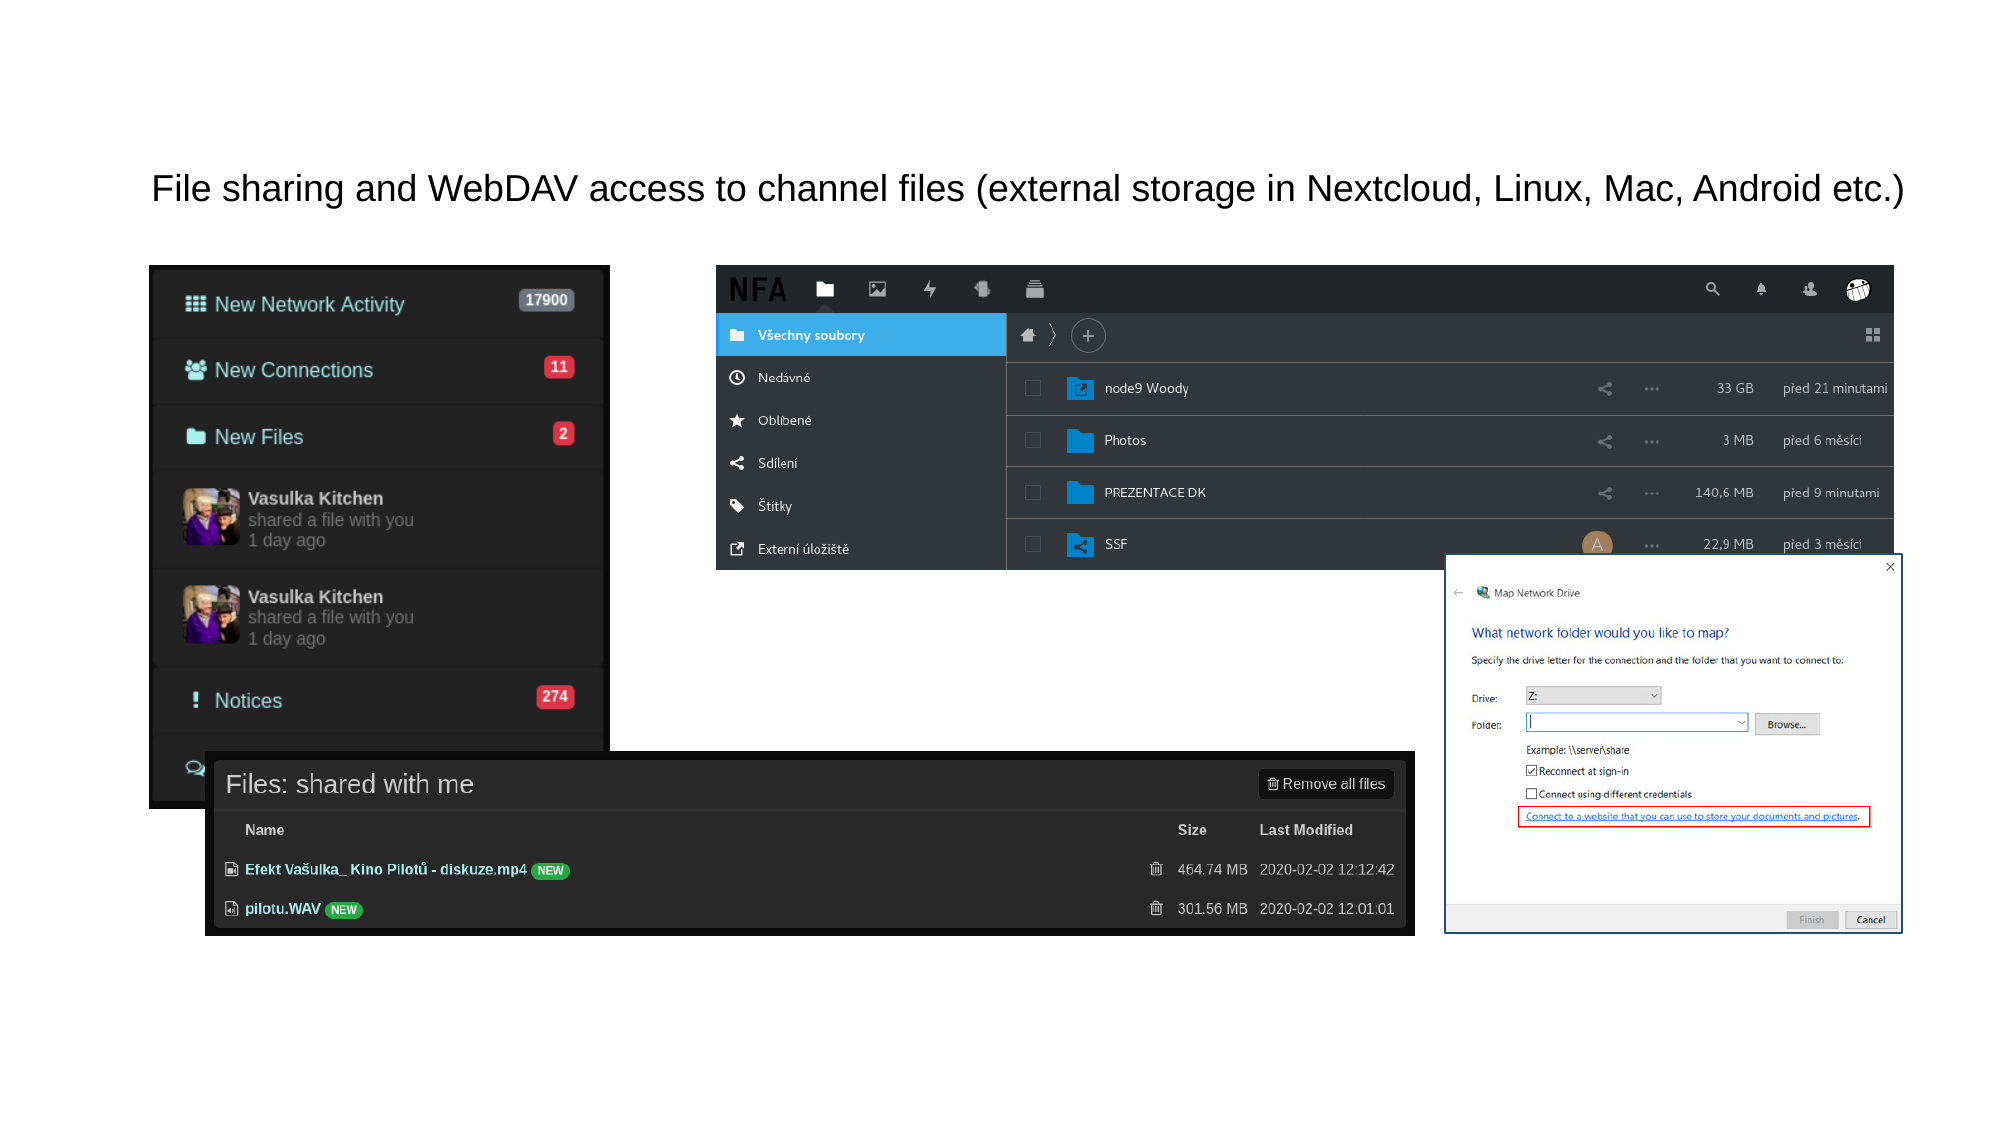

File sharing and WebDAV access to channel files (external storage in Nextcloud, Linux, Mac, Android etc.)